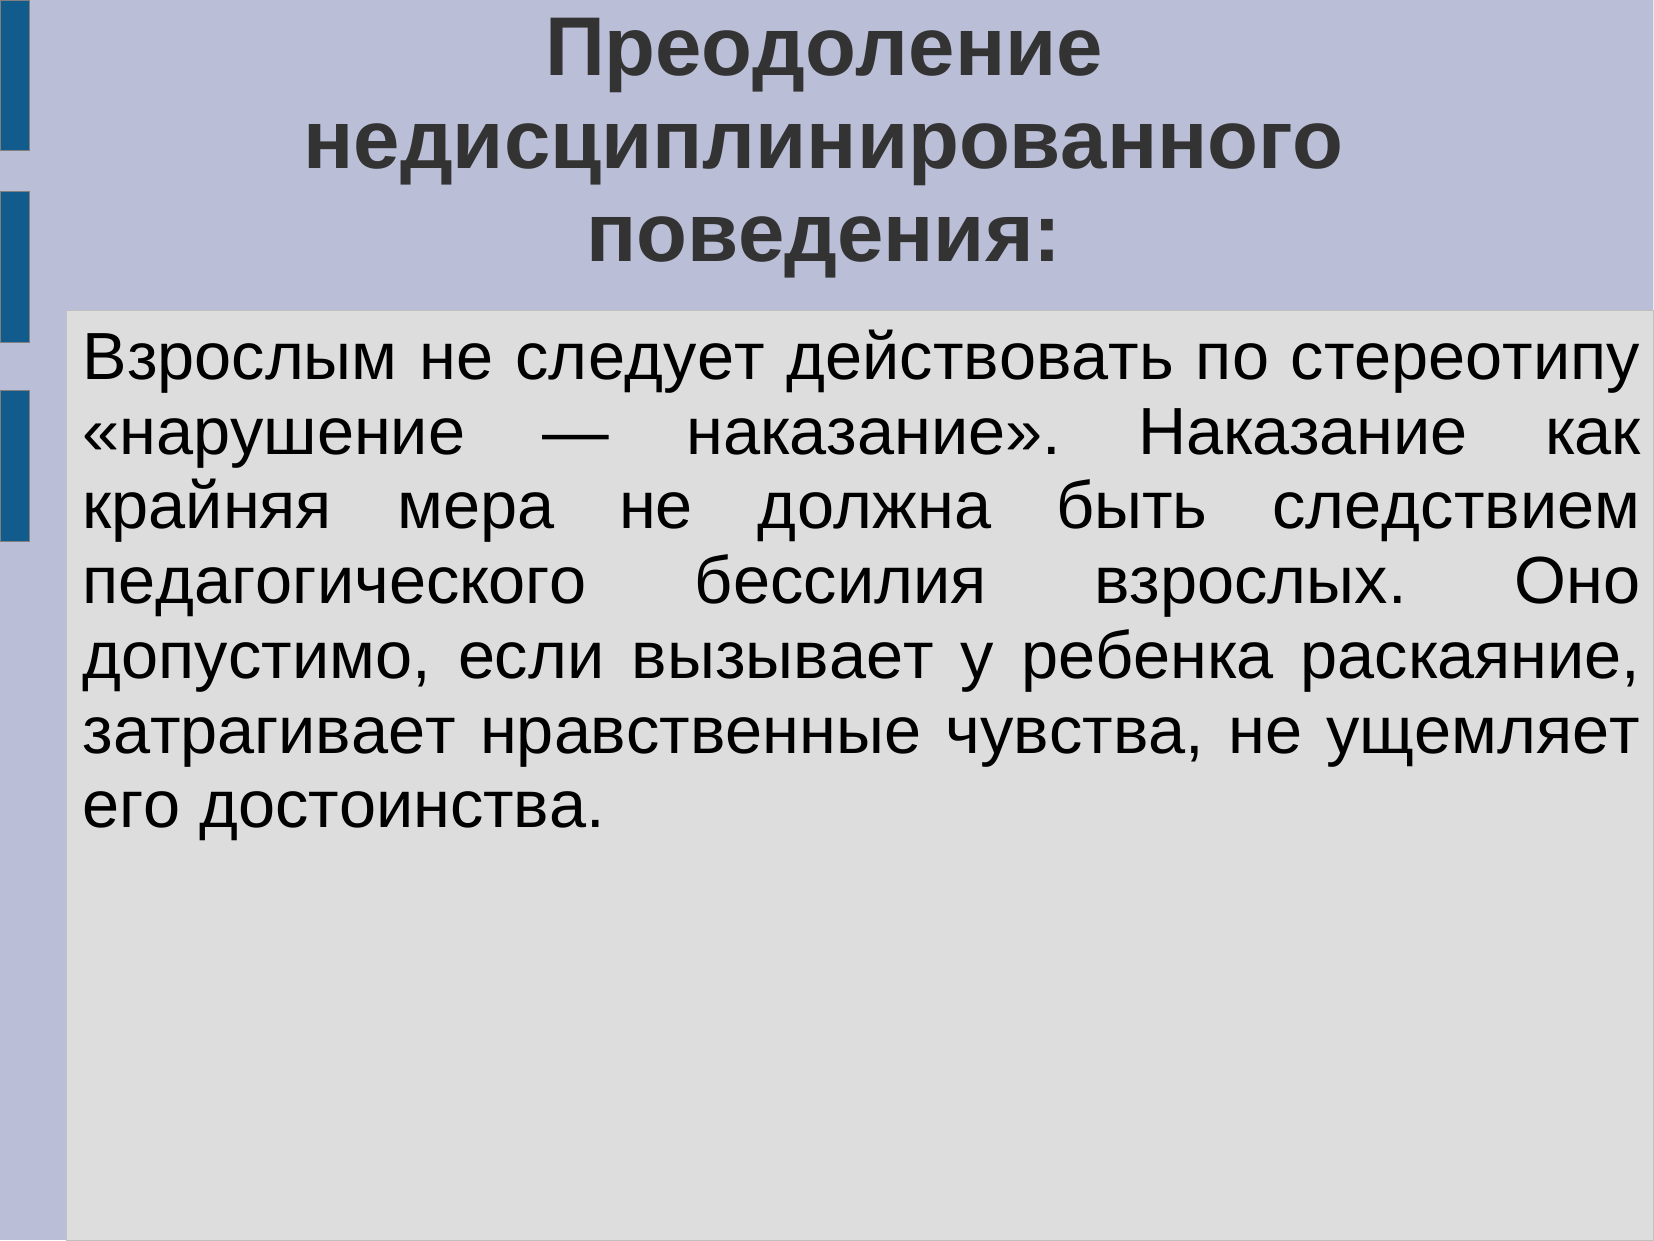

# Преодоление недисциплинированного поведения:
Взрослым не следует действовать по стереотипу «нарушение — наказание». Наказание как крайняя мера не должна быть следствием педагогического бессилия взрослых. Оно допустимо, если вызывает у ребенка раскаяние, затрагивает нравственные чувства, не ущемляет его достоинства.